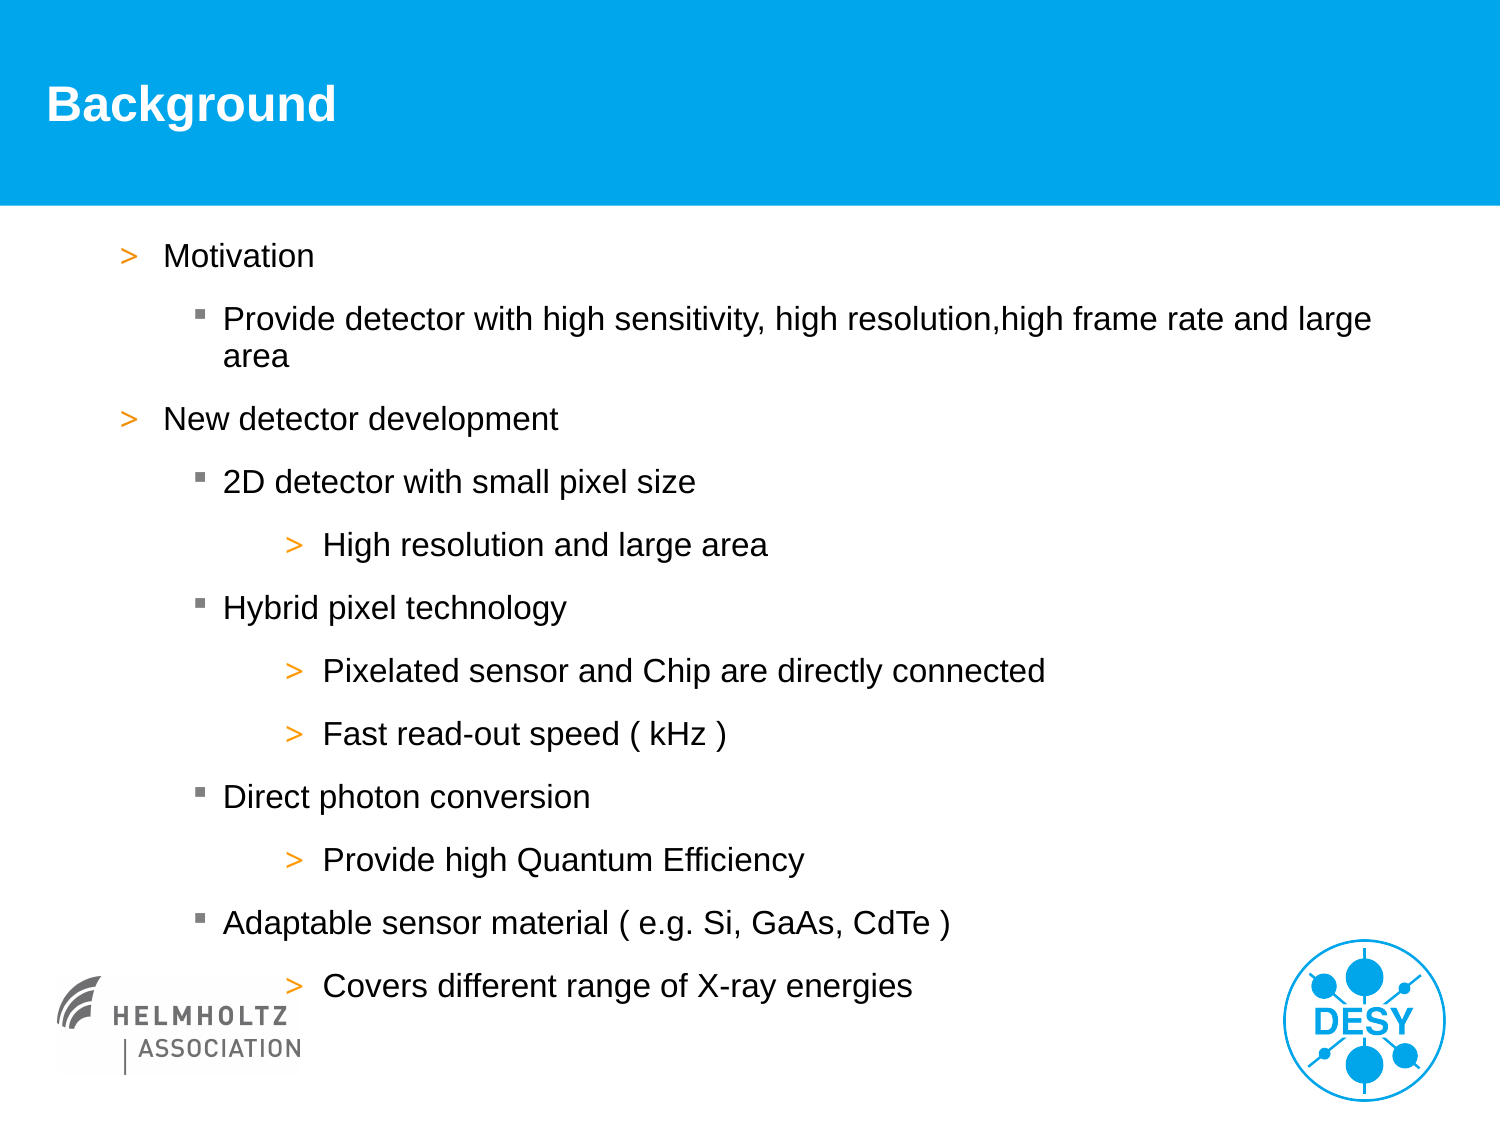

# Background
Motivation
Provide detector with high sensitivity, high resolution,high frame rate and large area
New detector development
2D detector with small pixel size
High resolution and large area
Hybrid pixel technology
Pixelated sensor and Chip are directly connected
Fast read-out speed ( kHz )
Direct photon conversion
Provide high Quantum Efficiency
Adaptable sensor material ( e.g. Si, GaAs, CdTe )
Covers different range of X-ray energies